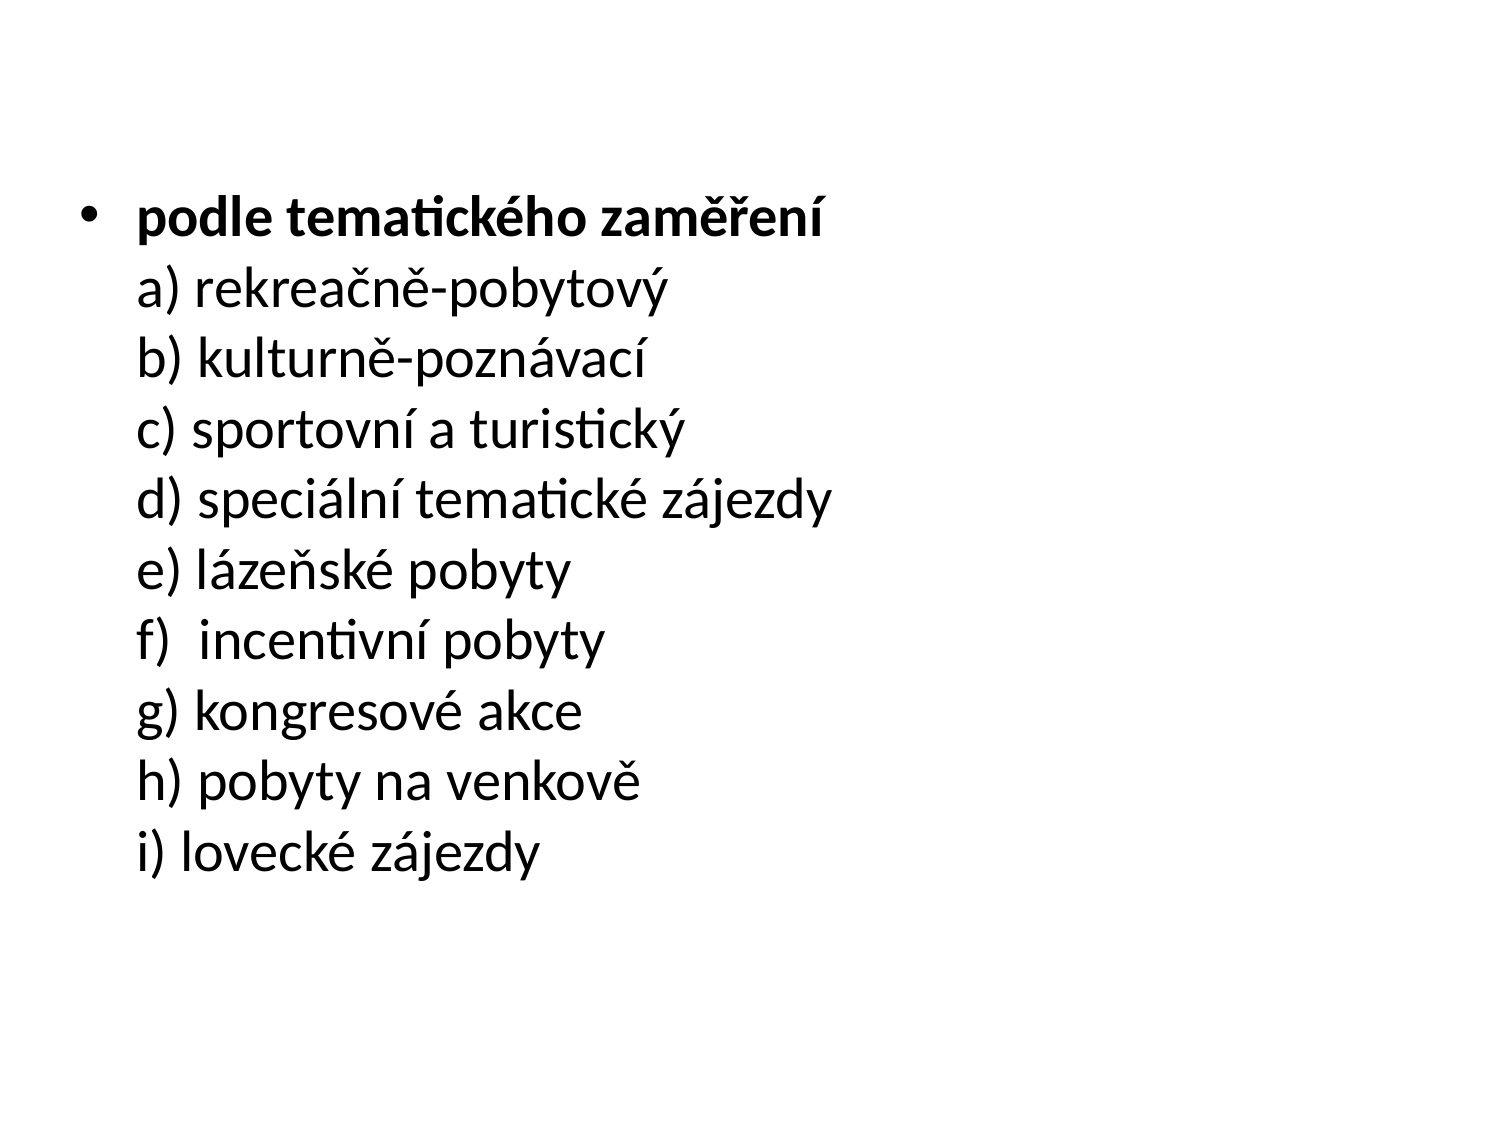

# podle tematického zaměření
	a) rekreačně-pobytový
	b) kulturně-poznávací
	c) sportovní a turistický
	d) speciální tematické zájezdy
	e) lázeňské pobyty
	f) incentivní pobyty
	g) kongresové akce
	h) pobyty na venkově
	i) lovecké zájezdy